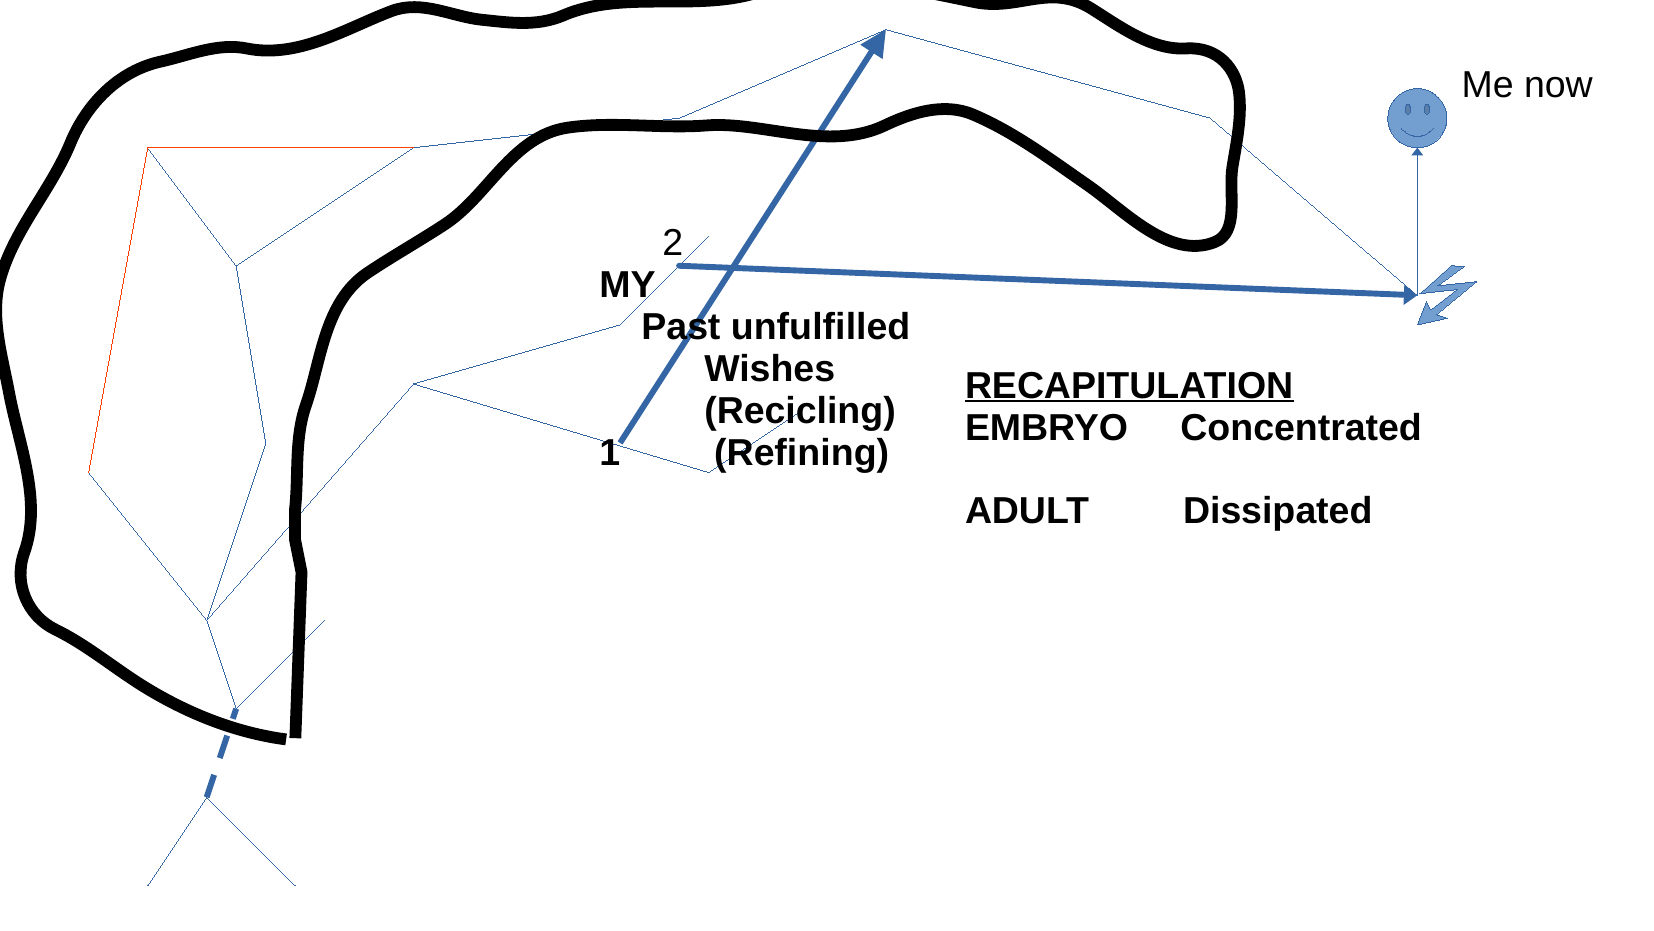

Me now
 2
MY
 Past unfulfilled
 Wishes
 (Recicling)
1 (Refining)
RECAPITULATION
EMBRYO Concentrated
ADULT Dissipated